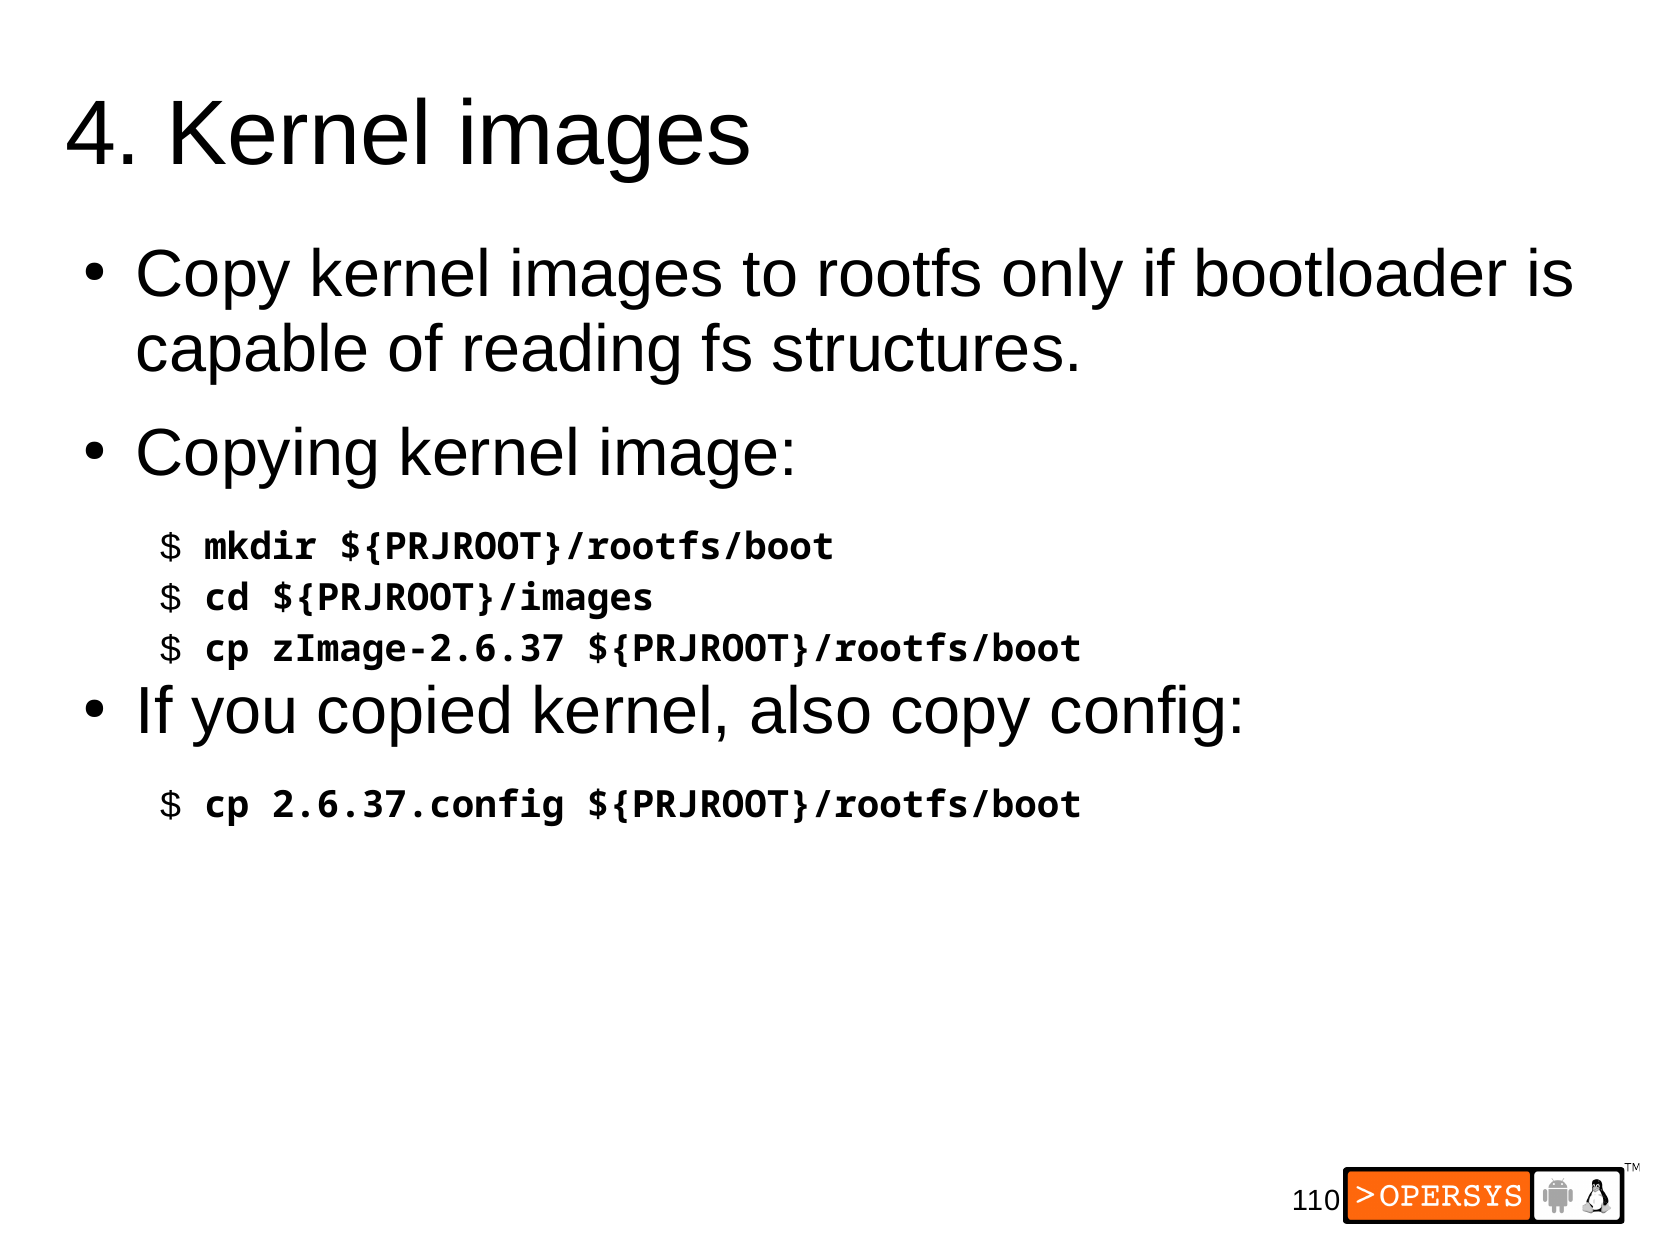

# 4. Kernel images
Copy kernel images to rootfs only if bootloader is capable of reading fs structures.
Copying kernel image:
$ mkdir ${PRJROOT}/rootfs/boot
$ cd ${PRJROOT}/images
$ cp zImage-2.6.37 ${PRJROOT}/rootfs/boot
If you copied kernel, also copy config:
$ cp 2.6.37.config ${PRJROOT}/rootfs/boot